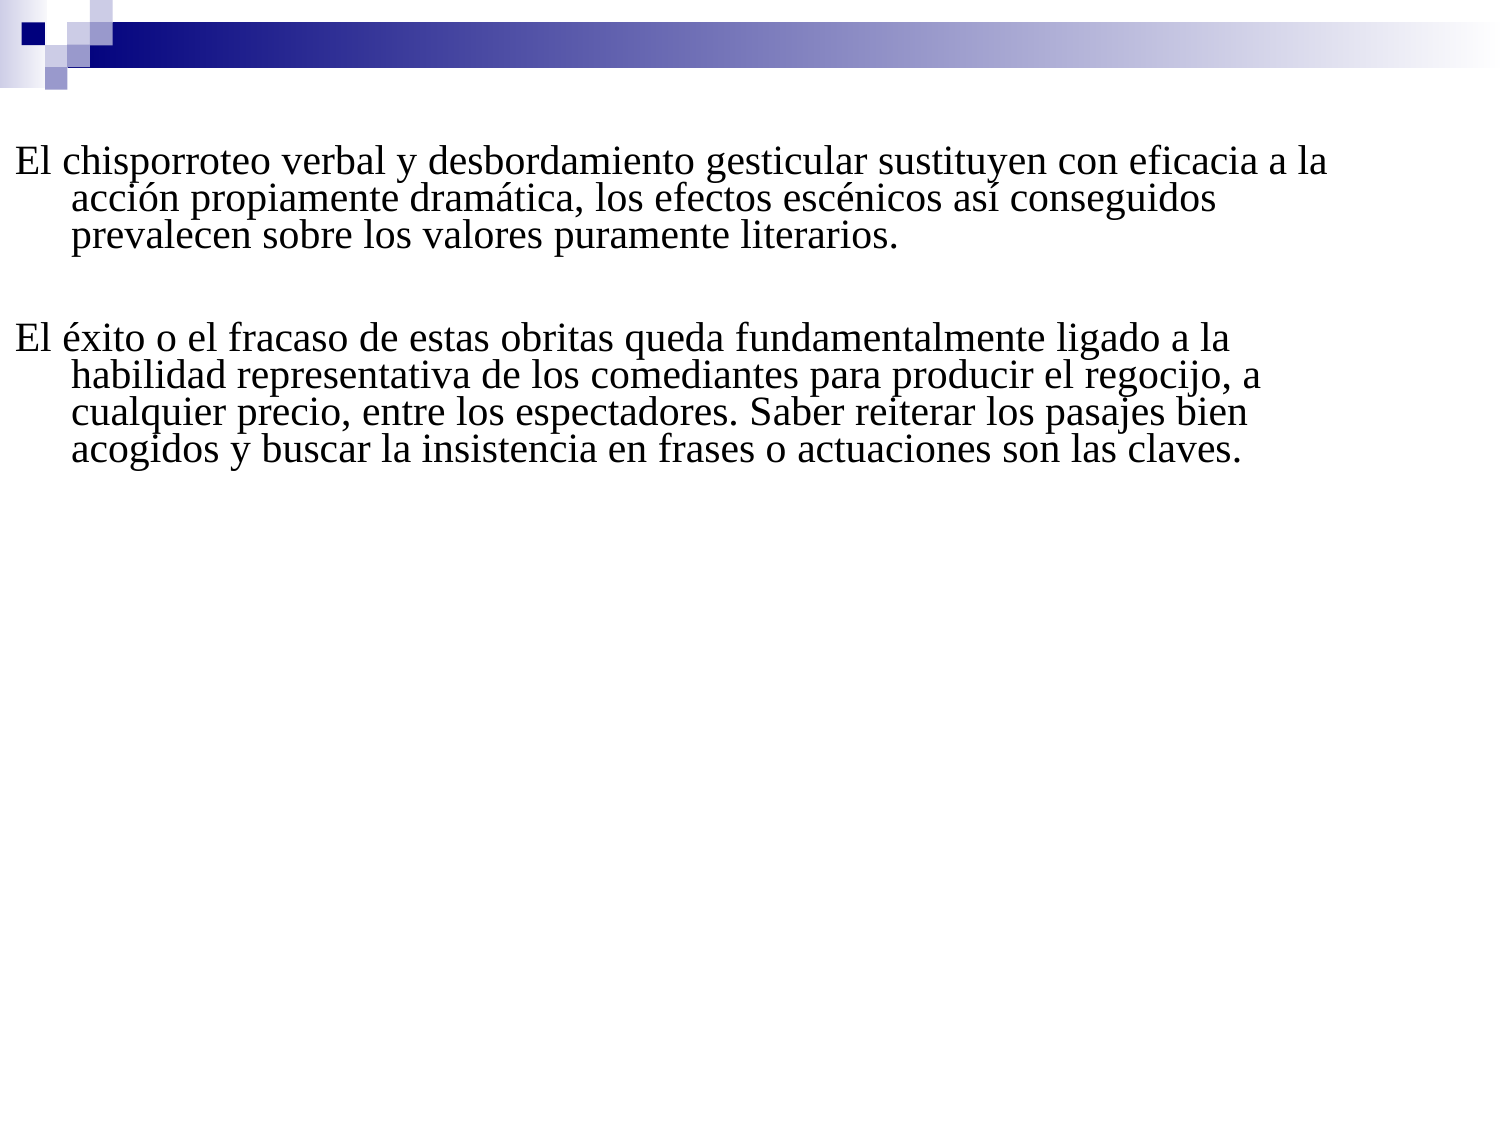

# El chisporroteo verbal y desbordamiento gesticular sustituyen con eficacia a la acción propiamente dramática, los efectos escénicos así conseguidos prevalecen sobre los valores puramente literarios.
El éxito o el fracaso de estas obritas queda fundamentalmente ligado a la habilidad representativa de los comediantes para producir el regocijo, a cualquier precio, entre los espectadores. Saber reiterar los pasajes bien acogidos y buscar la insistencia en frases o actuaciones son las claves.